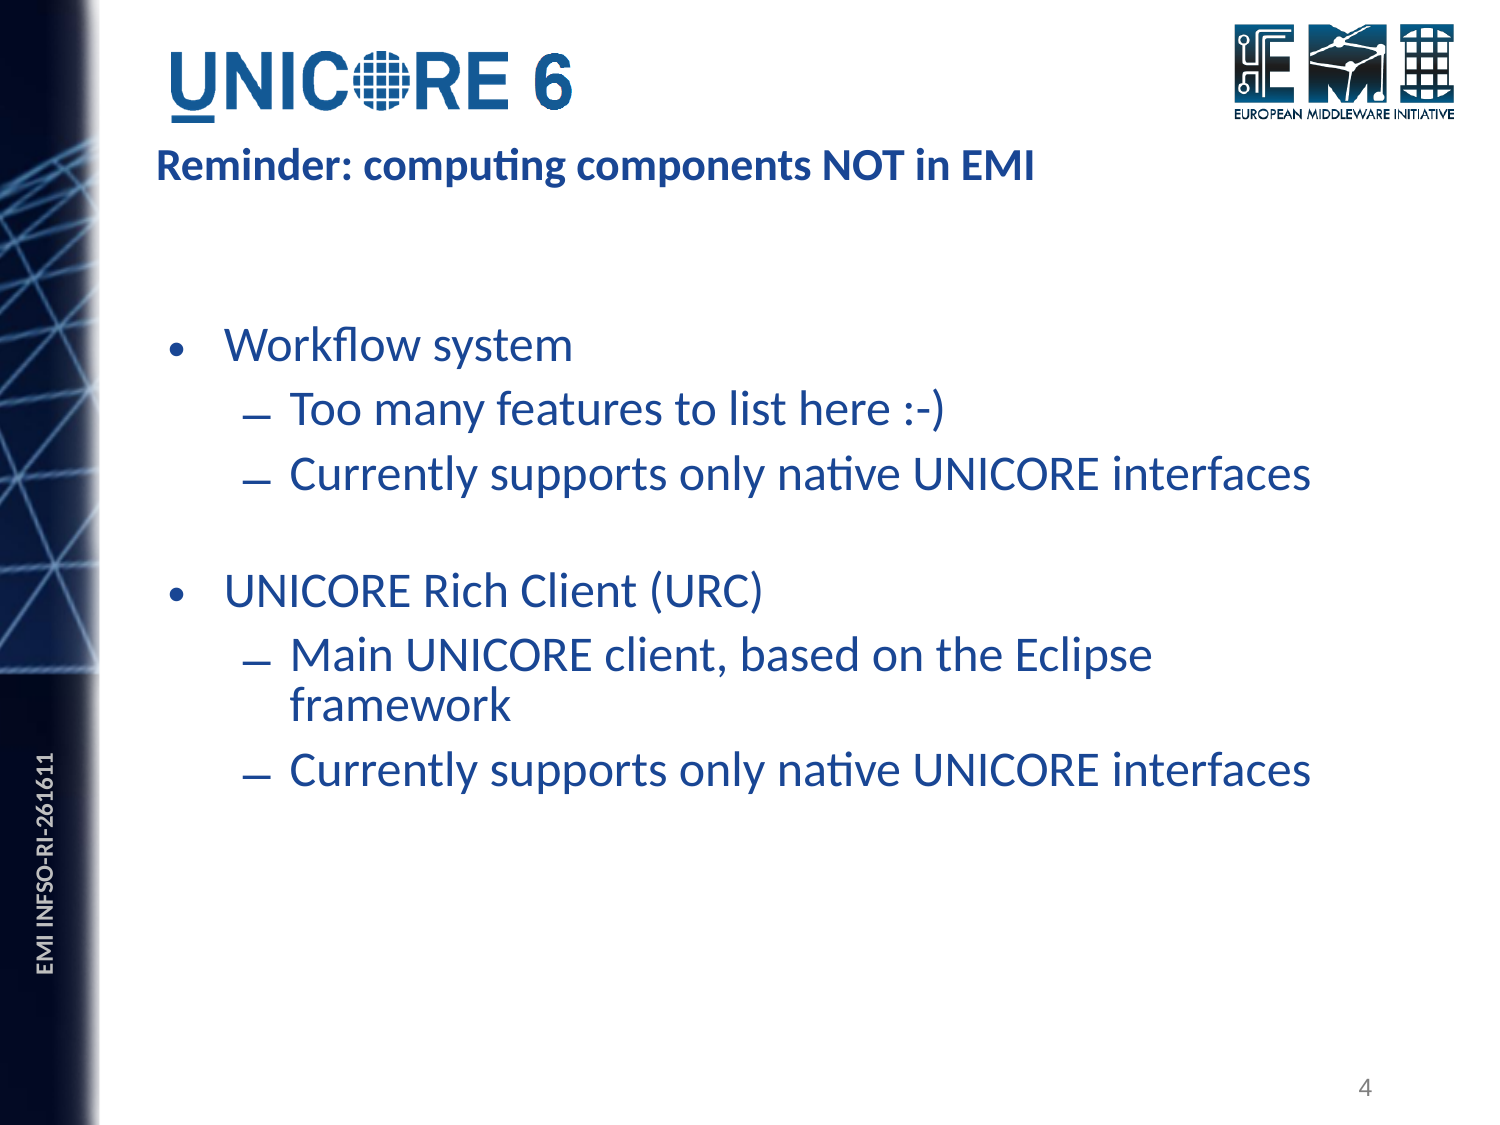

Reminder: computing components NOT in EMI
# Workflow system
Too many features to list here :-)
Currently supports only native UNICORE interfaces
UNICORE Rich Client (URC)
Main UNICORE client, based on the Eclipse framework
Currently supports only native UNICORE interfaces